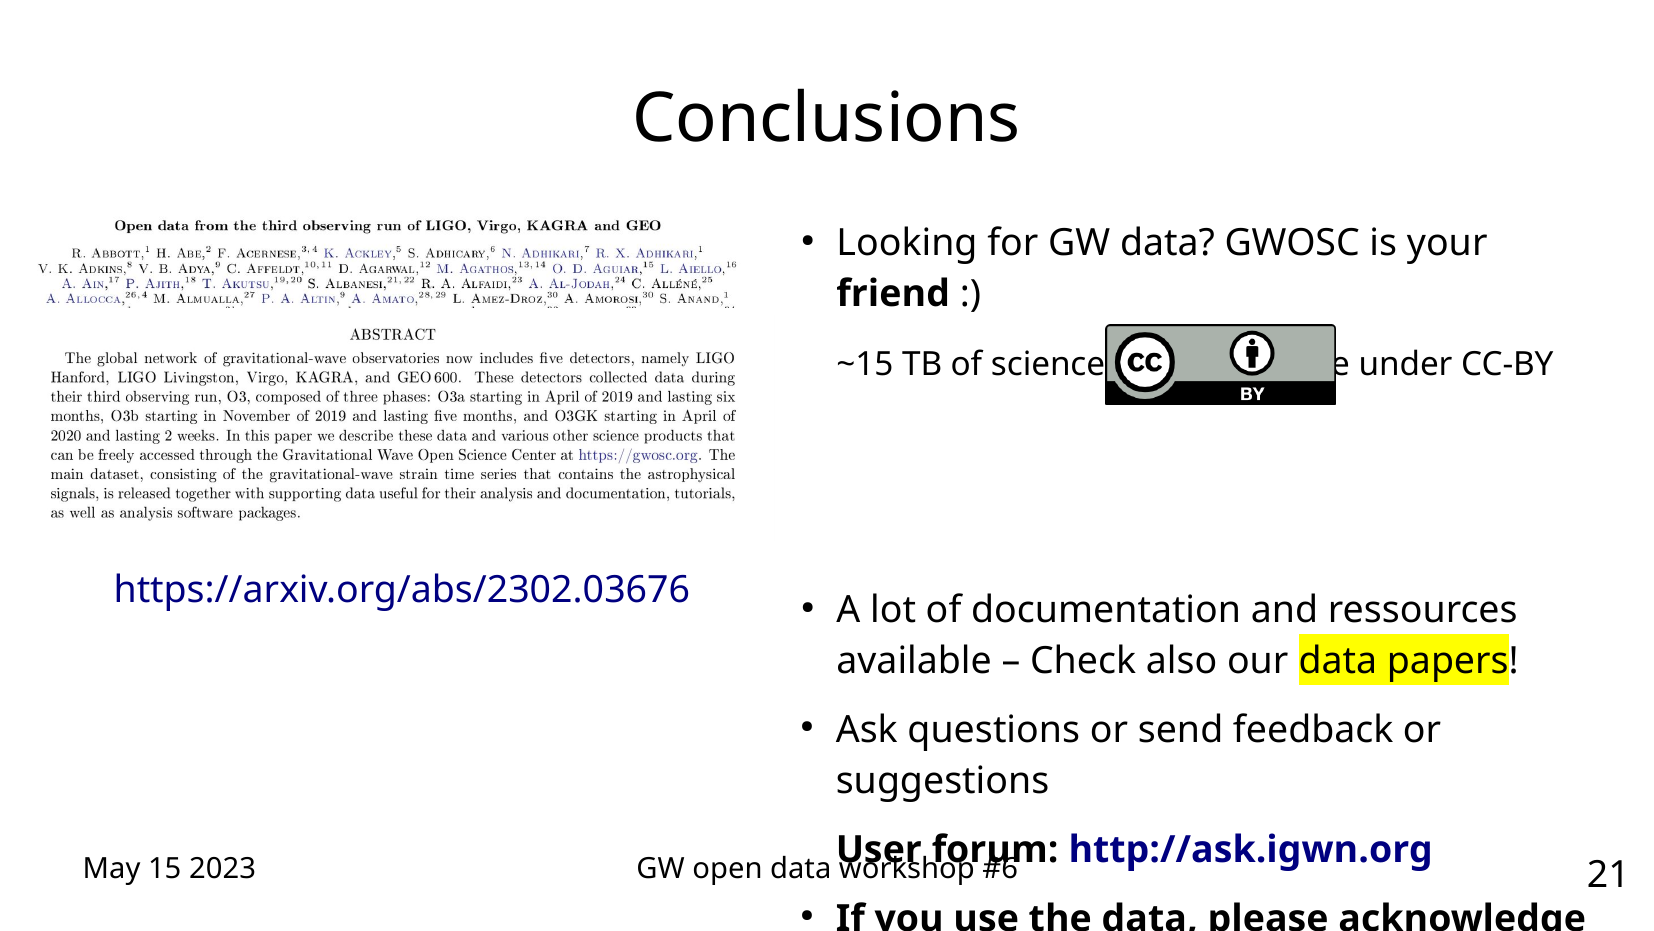

# Conclusions
Looking for GW data? GWOSC is your friend :)
~15 TB of science data accessible under CC-BY
A lot of documentation and ressources available – Check also our data papers!
Ask questions or send feedback or suggestions
User forum: http://ask.igwn.org
If you use the data, please acknowledge
https://gwosc.org/acknowledgement/
https://arxiv.org/abs/2302.03676
May 15 2023
GW open data workshop #6
21